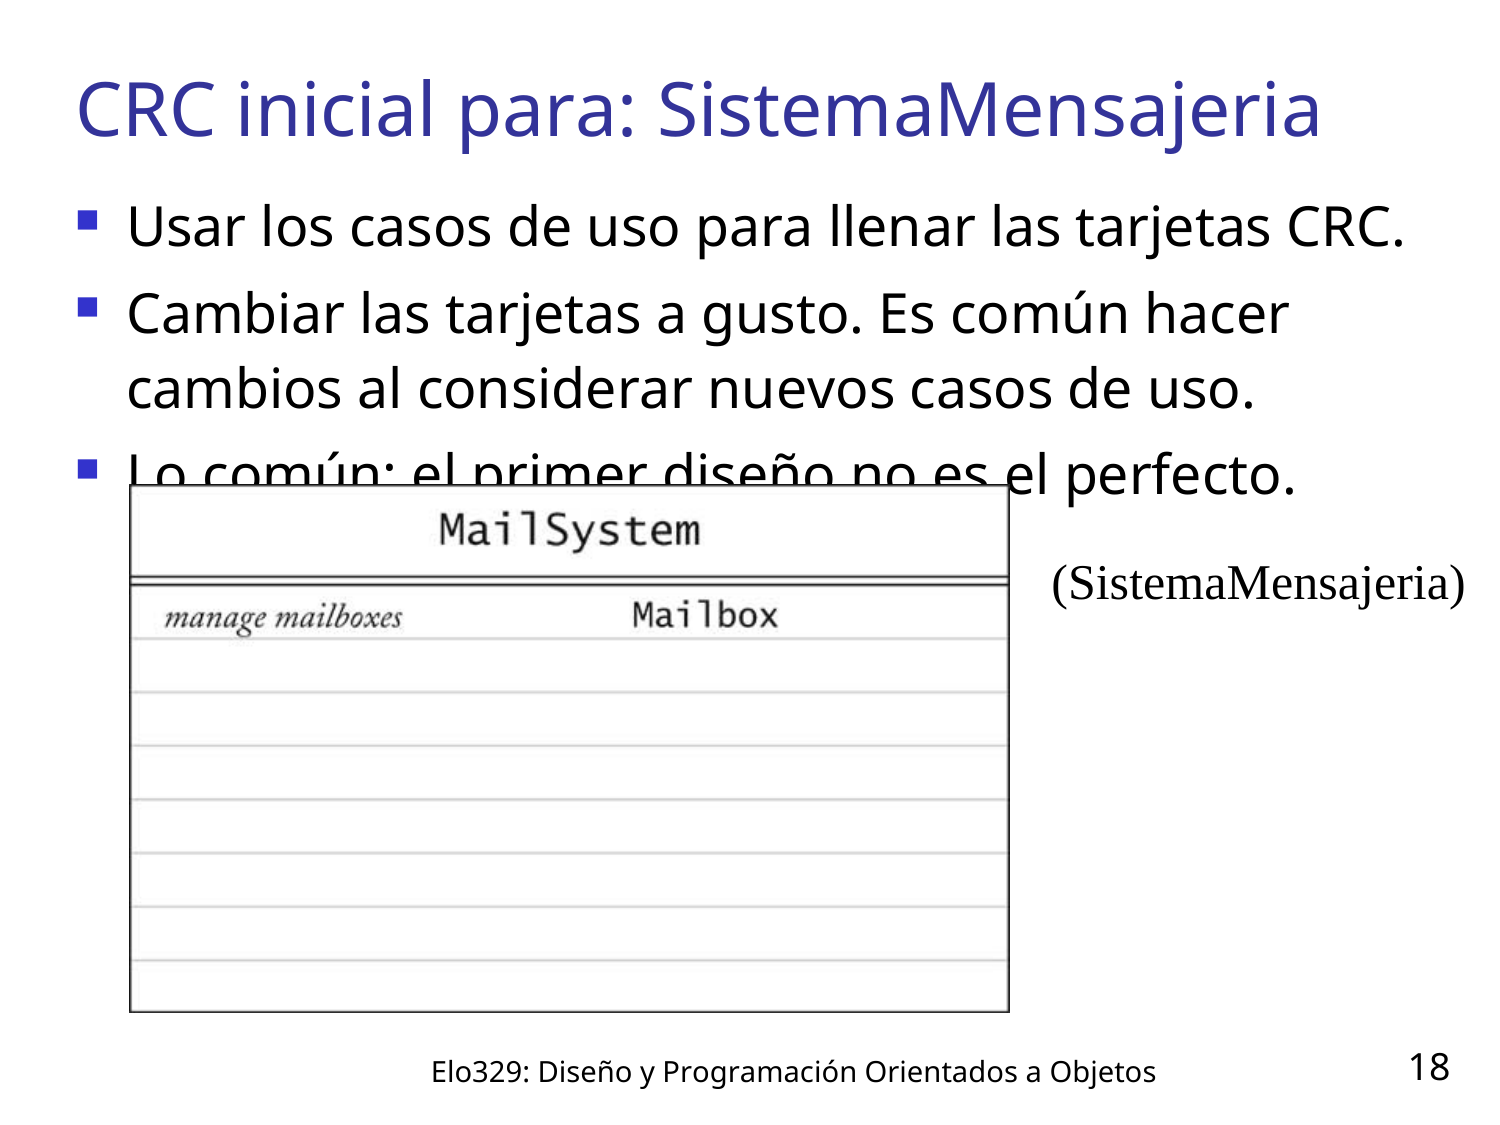

# CRC inicial para: SistemaMensajeria
Usar los casos de uso para llenar las tarjetas CRC.
Cambiar las tarjetas a gusto. Es común hacer cambios al considerar nuevos casos de uso.
Lo común: el primer diseño no es el perfecto.
(SistemaMensajeria)‏
18